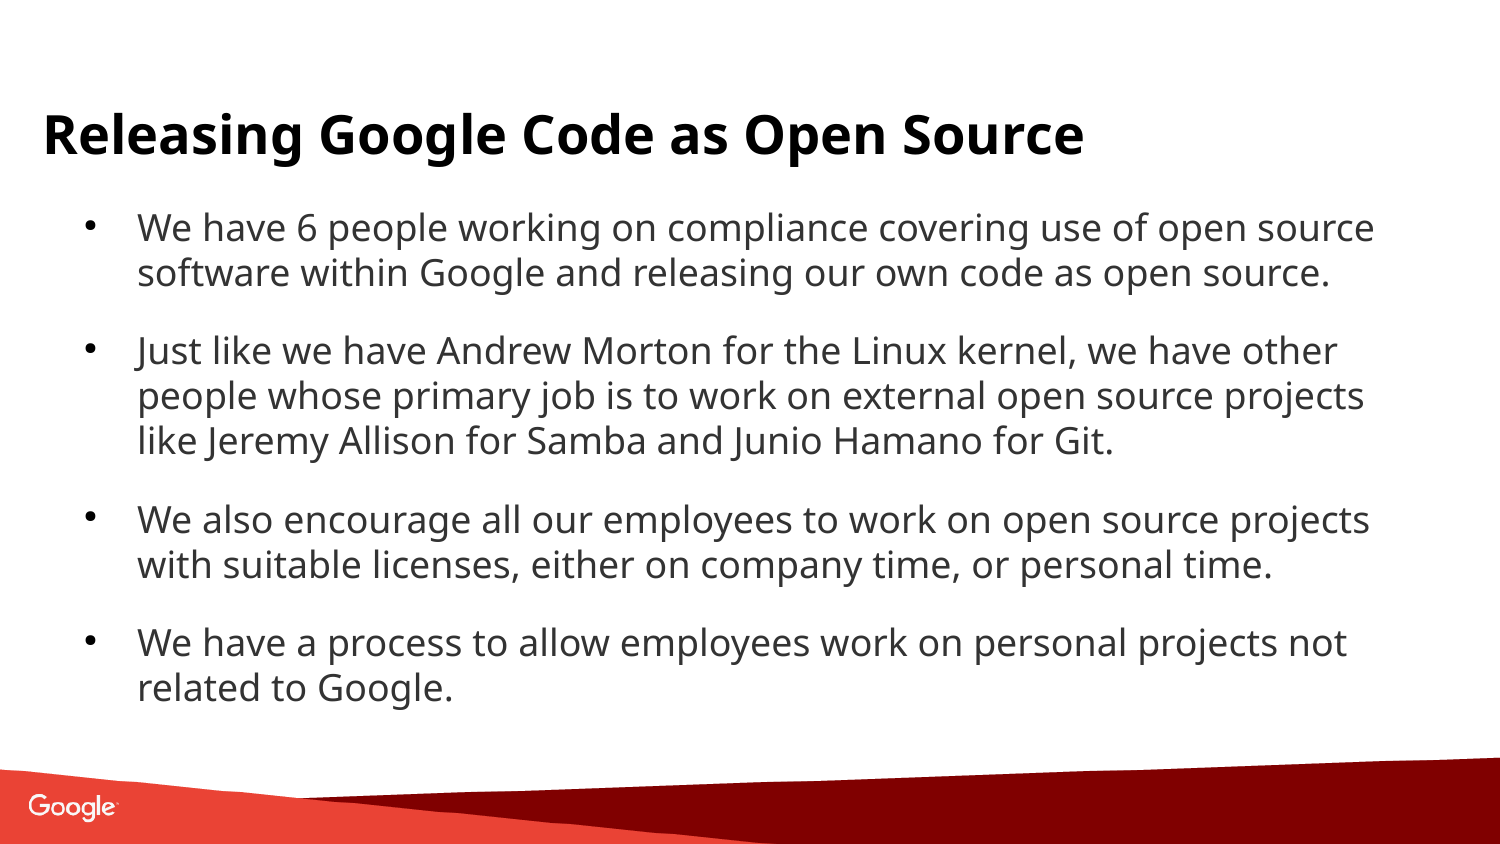

Releasing Google Code as Open Source
# We have 6 people working on compliance covering use of open source software within Google and releasing our own code as open source.
Just like we have Andrew Morton for the Linux kernel, we have other people whose primary job is to work on external open source projects like Jeremy Allison for Samba and Junio Hamano for Git.
We also encourage all our employees to work on open source projects with suitable licenses, either on company time, or personal time.
We have a process to allow employees work on personal projects not related to Google.